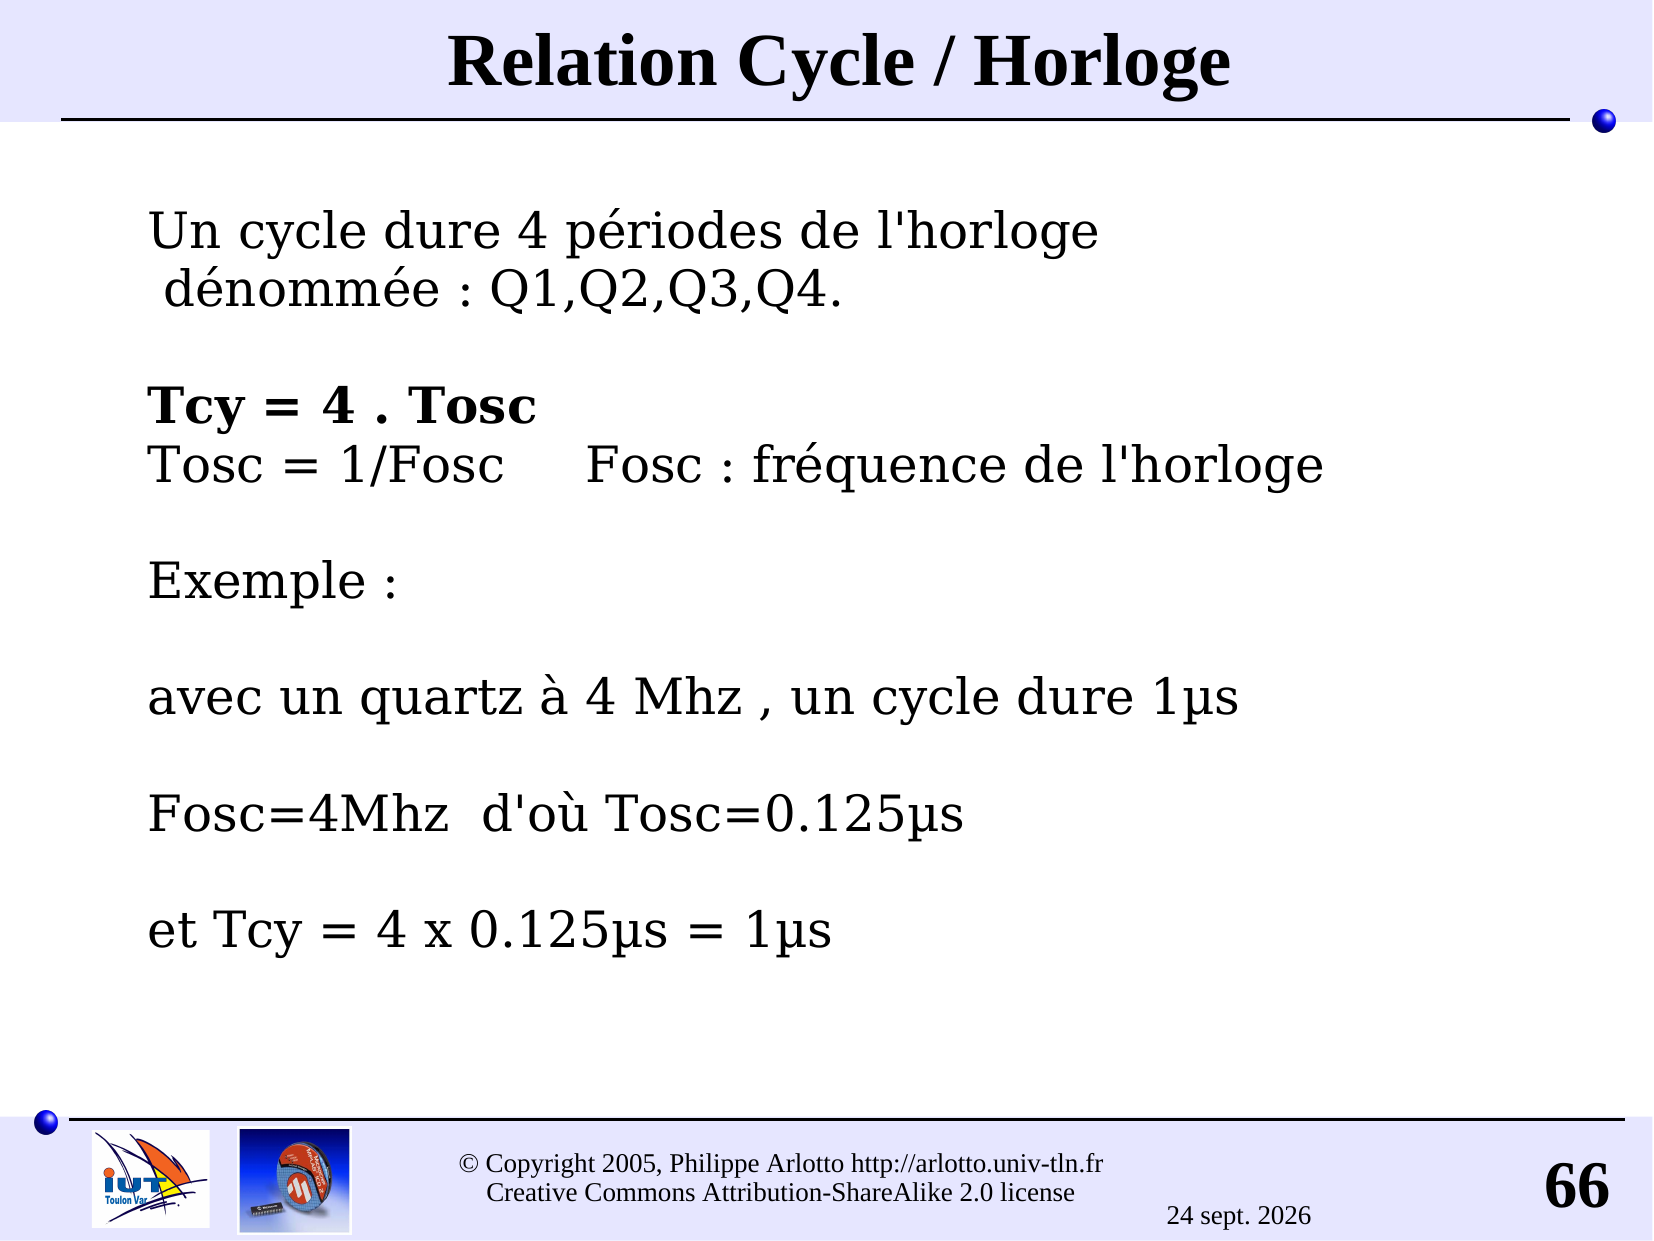

# Relation Cycle / Horloge
Un cycle dure 4 périodes de l'horloge
 dénommée : Q1,Q2,Q3,Q4.
Tcy = 4 . Tosc
Tosc = 1/Fosc Fosc : fréquence de l'horloge
Exemple :
avec un quartz à 4 Mhz , un cycle dure 1µs
Fosc=4Mhz d'où Tosc=0.125µs
et Tcy = 4 x 0.125µs = 1µs